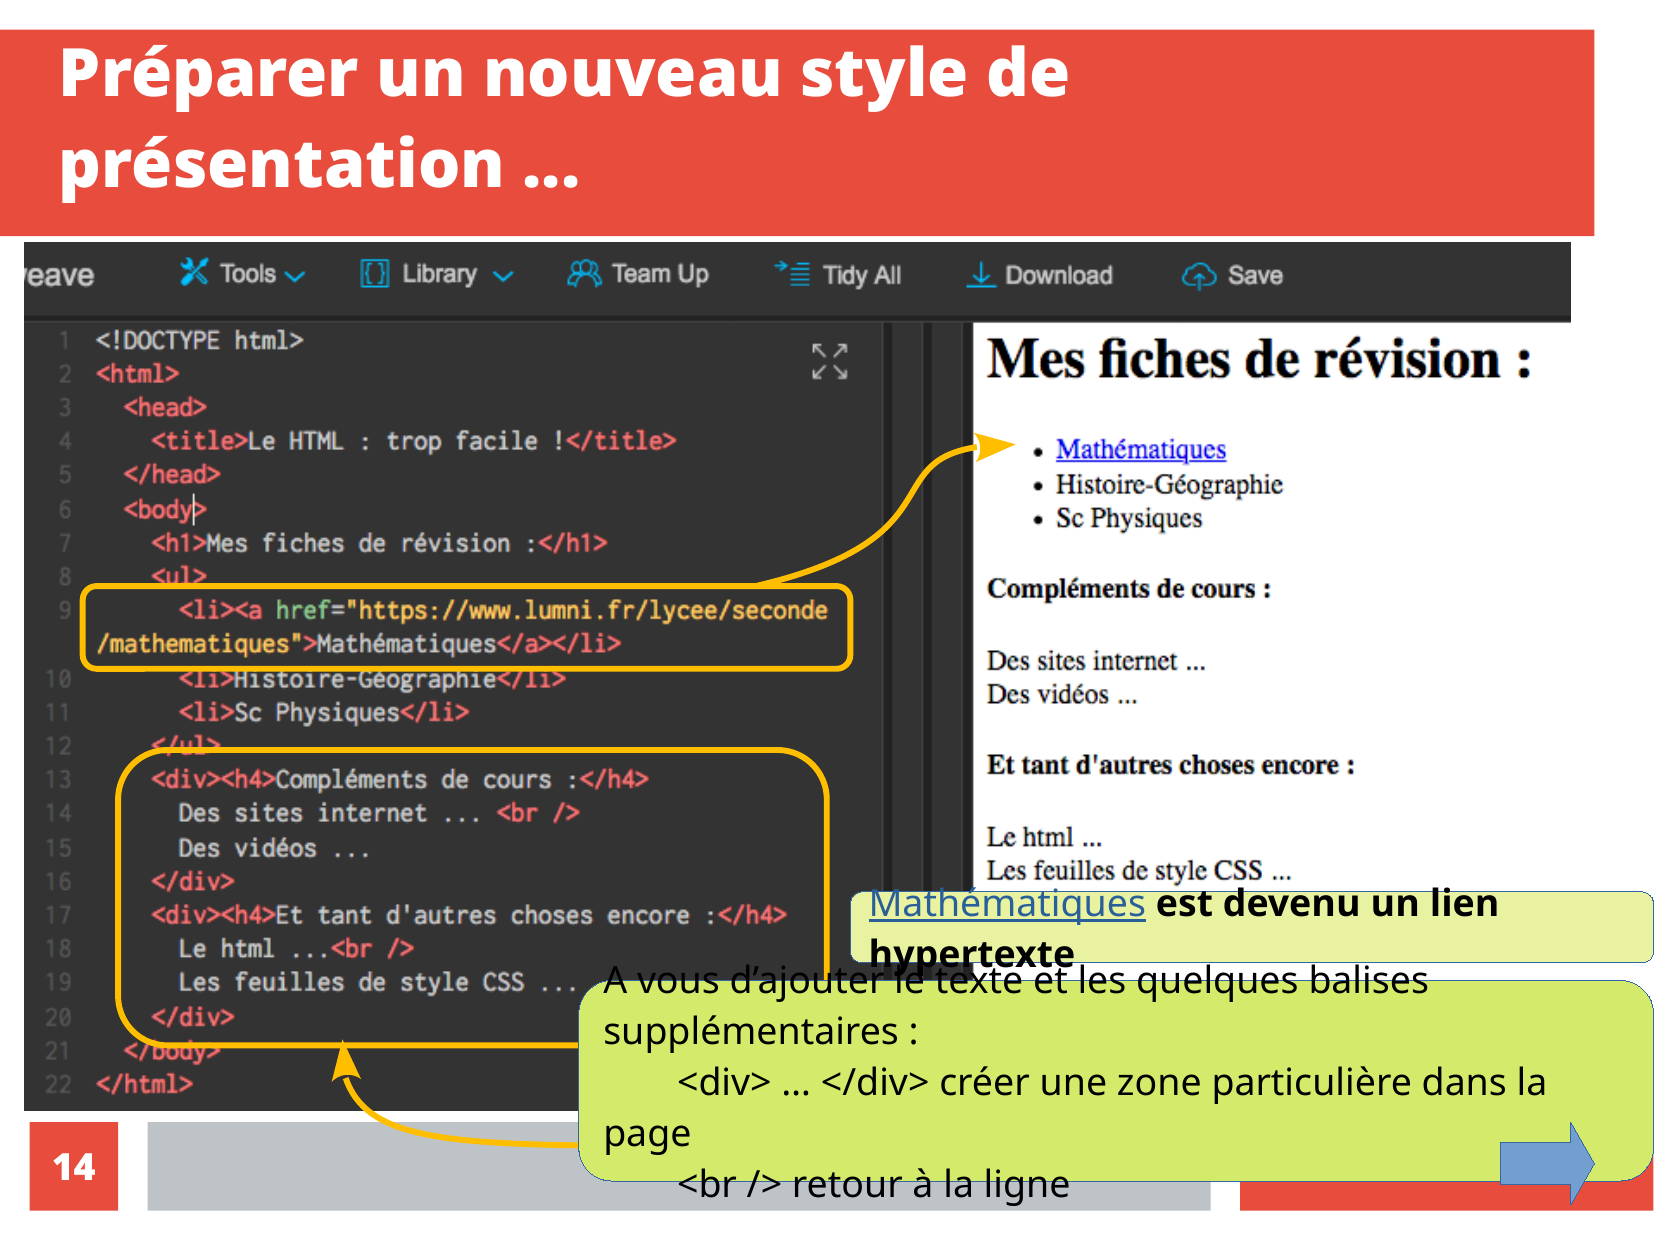

# Préparer un nouveau style de présentation ...
Mathématiques est devenu un lien hypertexte
A vous d’ajouter le texte et les quelques balises supplémentaires :
	<div> … </div> créer une zone particulière dans la page
	<br /> retour à la ligne
14